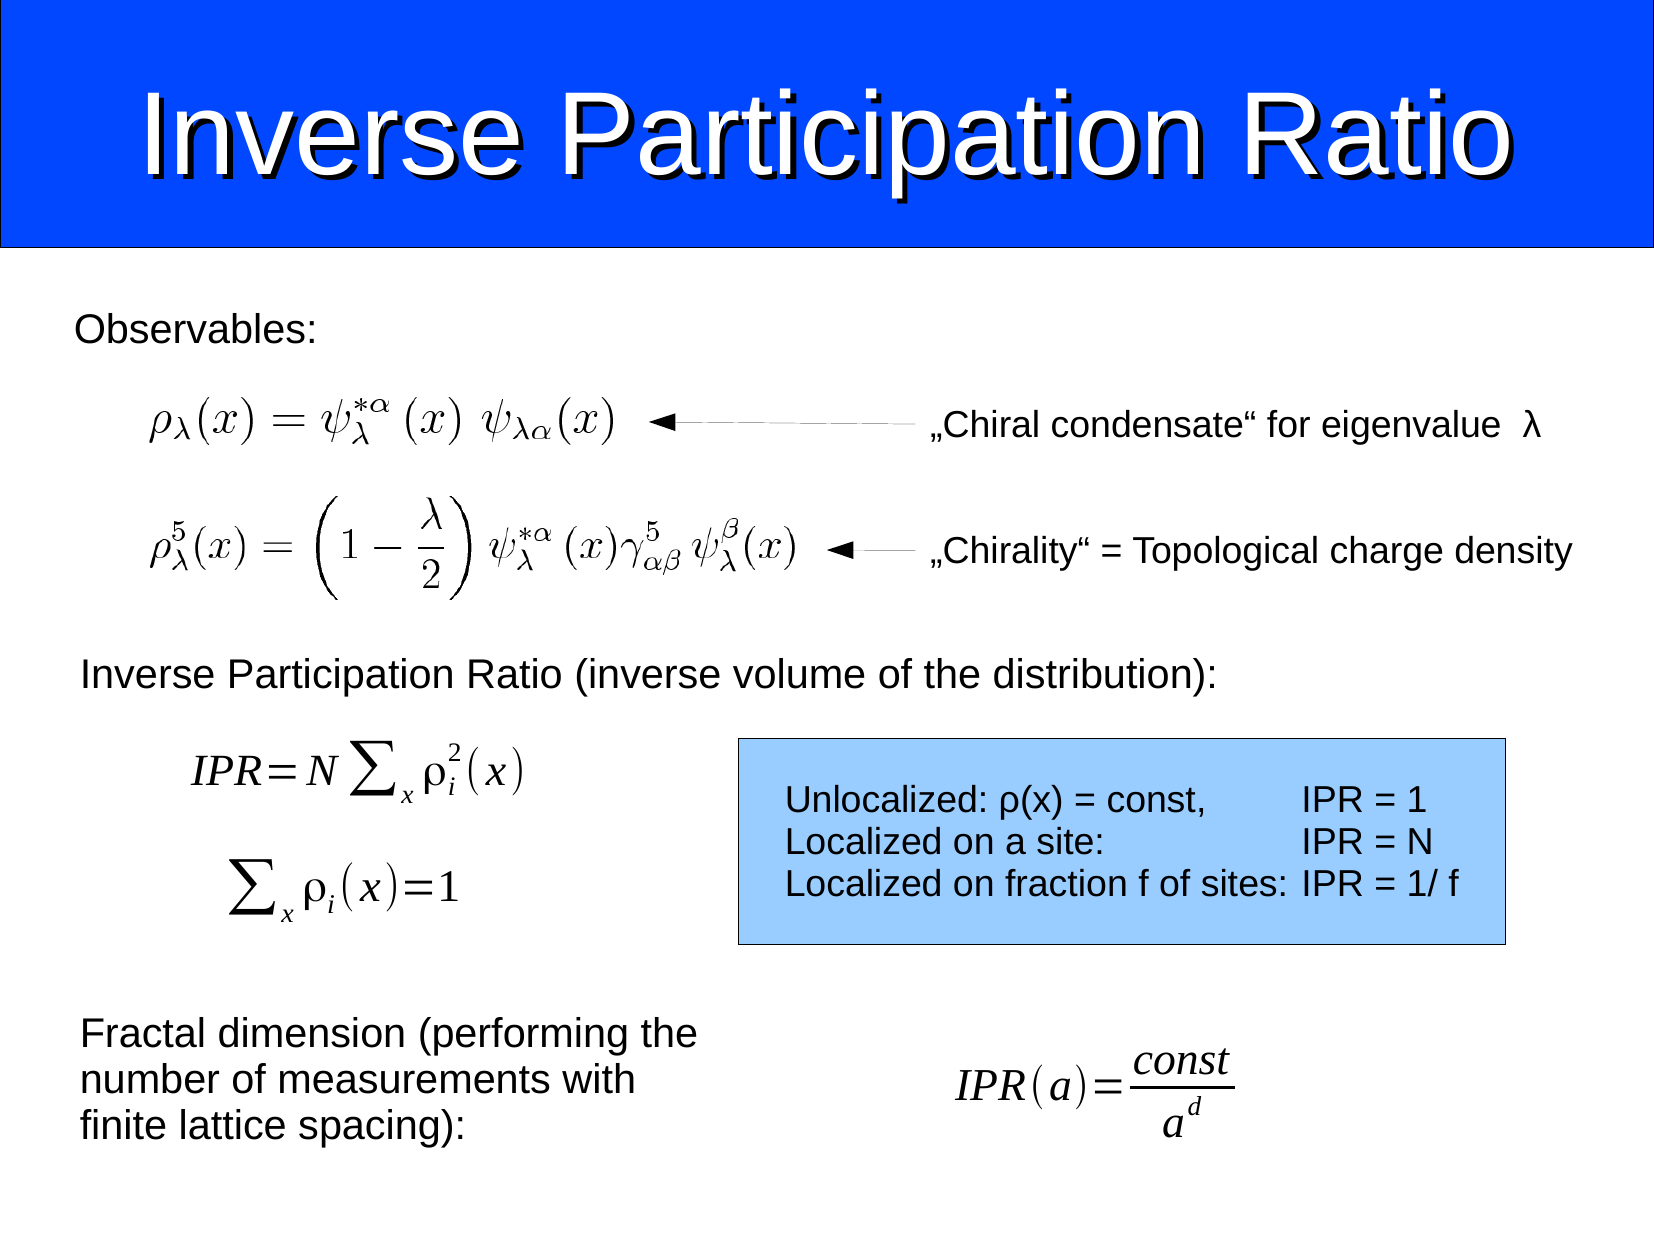

# Inverse Participation Ratio
Observables:
„Chiral condensate“ for eigenvalue λ
„Chirality“ = Topological charge density
Inverse Participation Ratio (inverse volume of the distribution):
Unlocalized: ρ(x) = const,		IPR = 1
Localized on a site:			IPR = N
Localized on fraction f of sites:	IPR = 1/ f
Fractal dimension (performing the number of measurements with finite lattice spacing):
P.V. Buividovich, M.N. Chernodub, D.E. Kharzeev, T.K.,
 E.V. Luschevskaya, M.I. Polikarpov (2010)